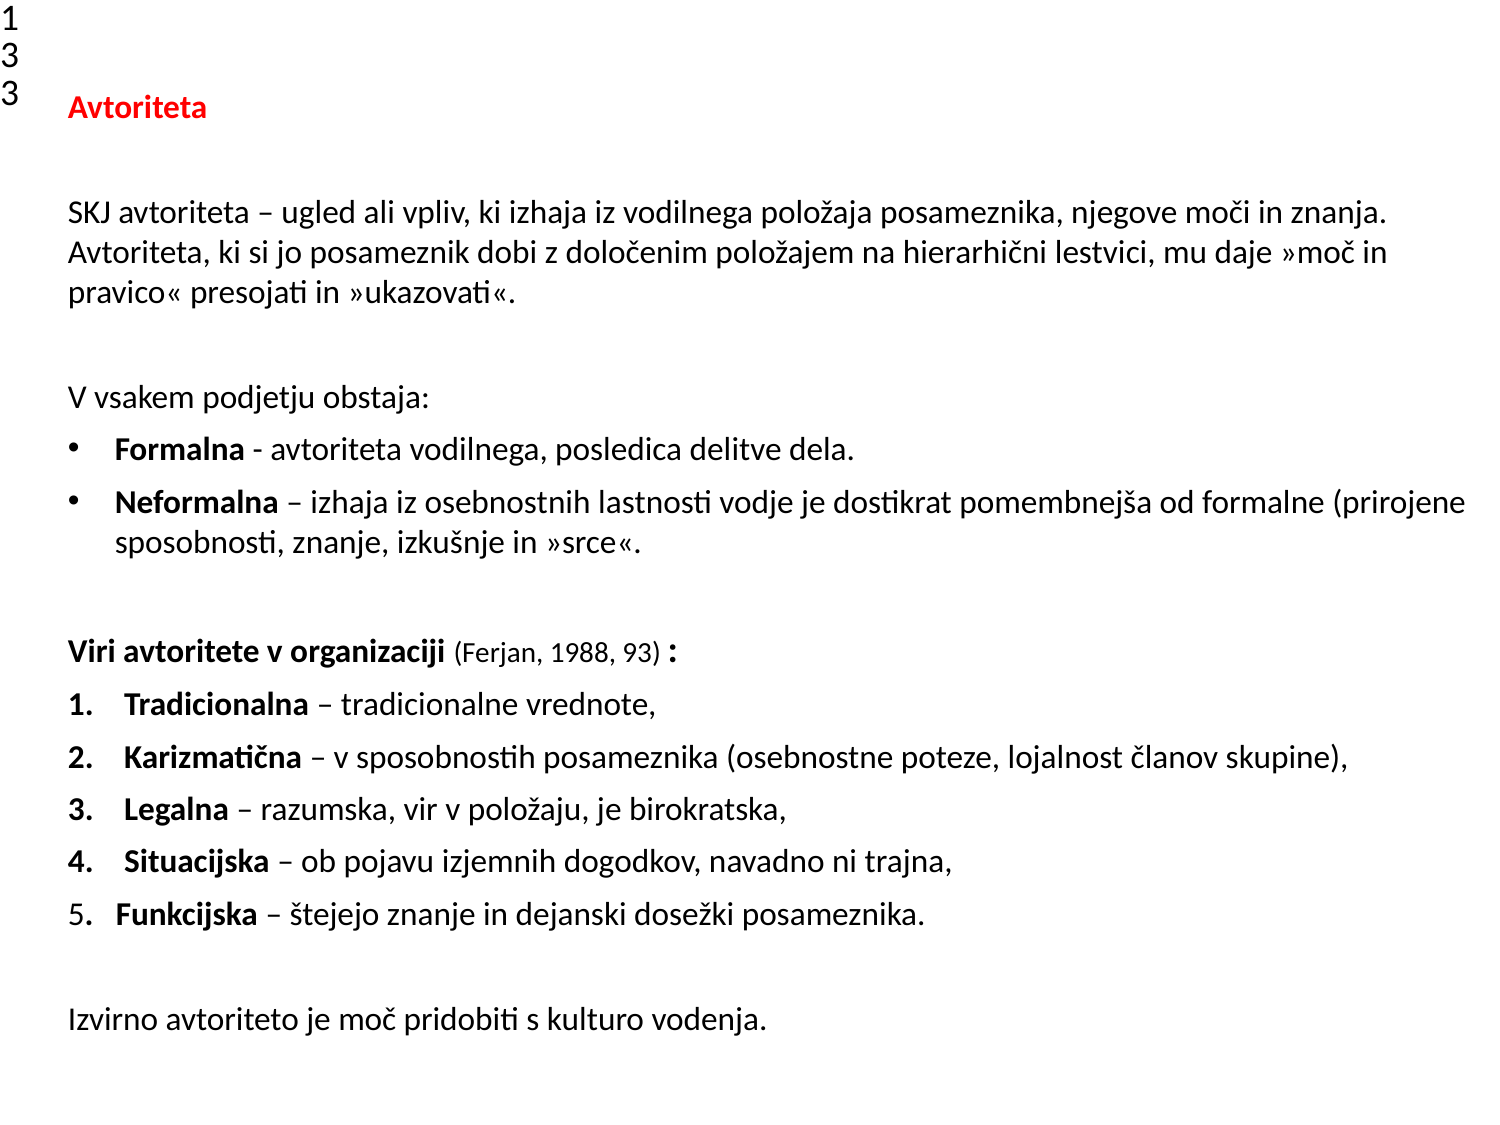

Avtoriteta
SKJ avtoriteta – ugled ali vpliv, ki izhaja iz vodilnega položaja posameznika, njegove moči in znanja. Avtoriteta, ki si jo posameznik dobi z določenim položajem na hierarhični lestvici, mu daje »moč in pravico« presojati in »ukazovati«.
V vsakem podjetju obstaja:
Formalna - avtoriteta vodilnega, posledica delitve dela.
Neformalna – izhaja iz osebnostnih lastnosti vodje je dostikrat pomembnejša od formalne (prirojene sposobnosti, znanje, izkušnje in »srce«.
Viri avtoritete v organizaciji (Ferjan, 1988, 93) :
Tradicionalna – tradicionalne vrednote,
Karizmatična – v sposobnostih posameznika (osebnostne poteze, lojalnost članov skupine),
Legalna – razumska, vir v položaju, je birokratska,
Situacijska – ob pojavu izjemnih dogodkov, navadno ni trajna,
5. Funkcijska – štejejo znanje in dejanski dosežki posameznika.
Izvirno avtoriteto je moč pridobiti s kulturo vodenja.